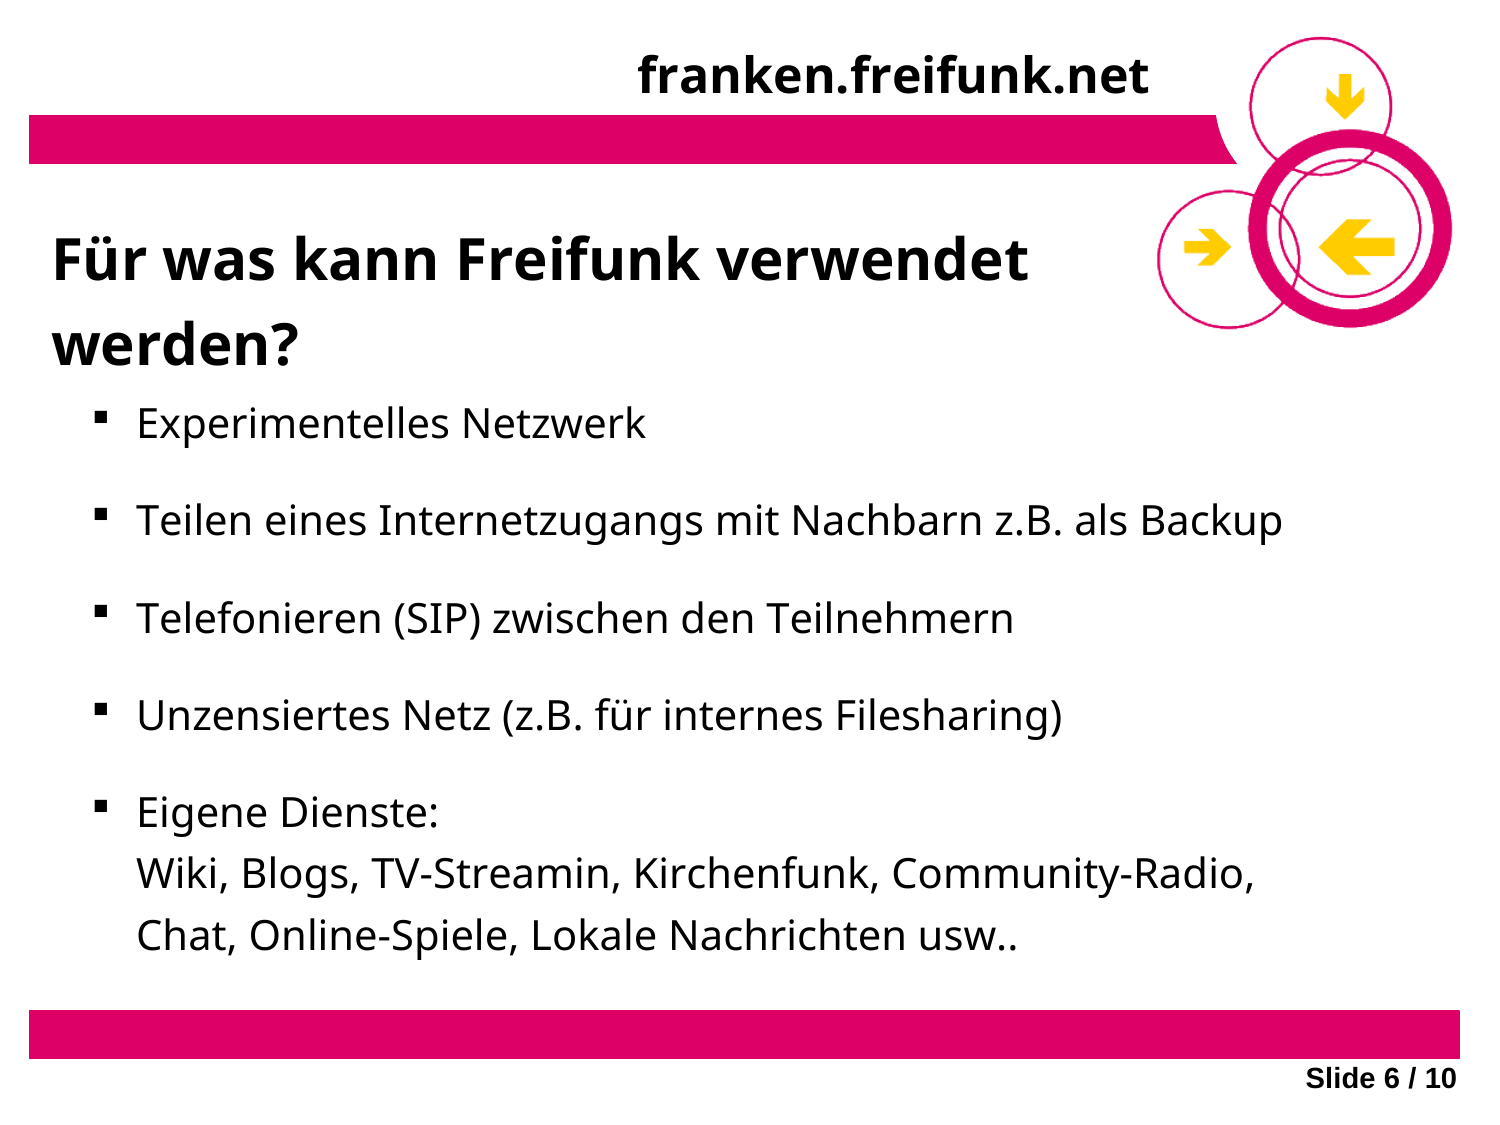

Für was kann Freifunk verwendet werden?
Experimentelles Netzwerk
Teilen eines Internetzugangs mit Nachbarn z.B. als Backup
Telefonieren (SIP) zwischen den Teilnehmern
Unzensiertes Netz (z.B. für internes Filesharing)
Eigene Dienste:
Wiki, Blogs, TV-Streamin, Kirchenfunk, Community-Radio,
Chat, Online-Spiele, Lokale Nachrichten usw..
6